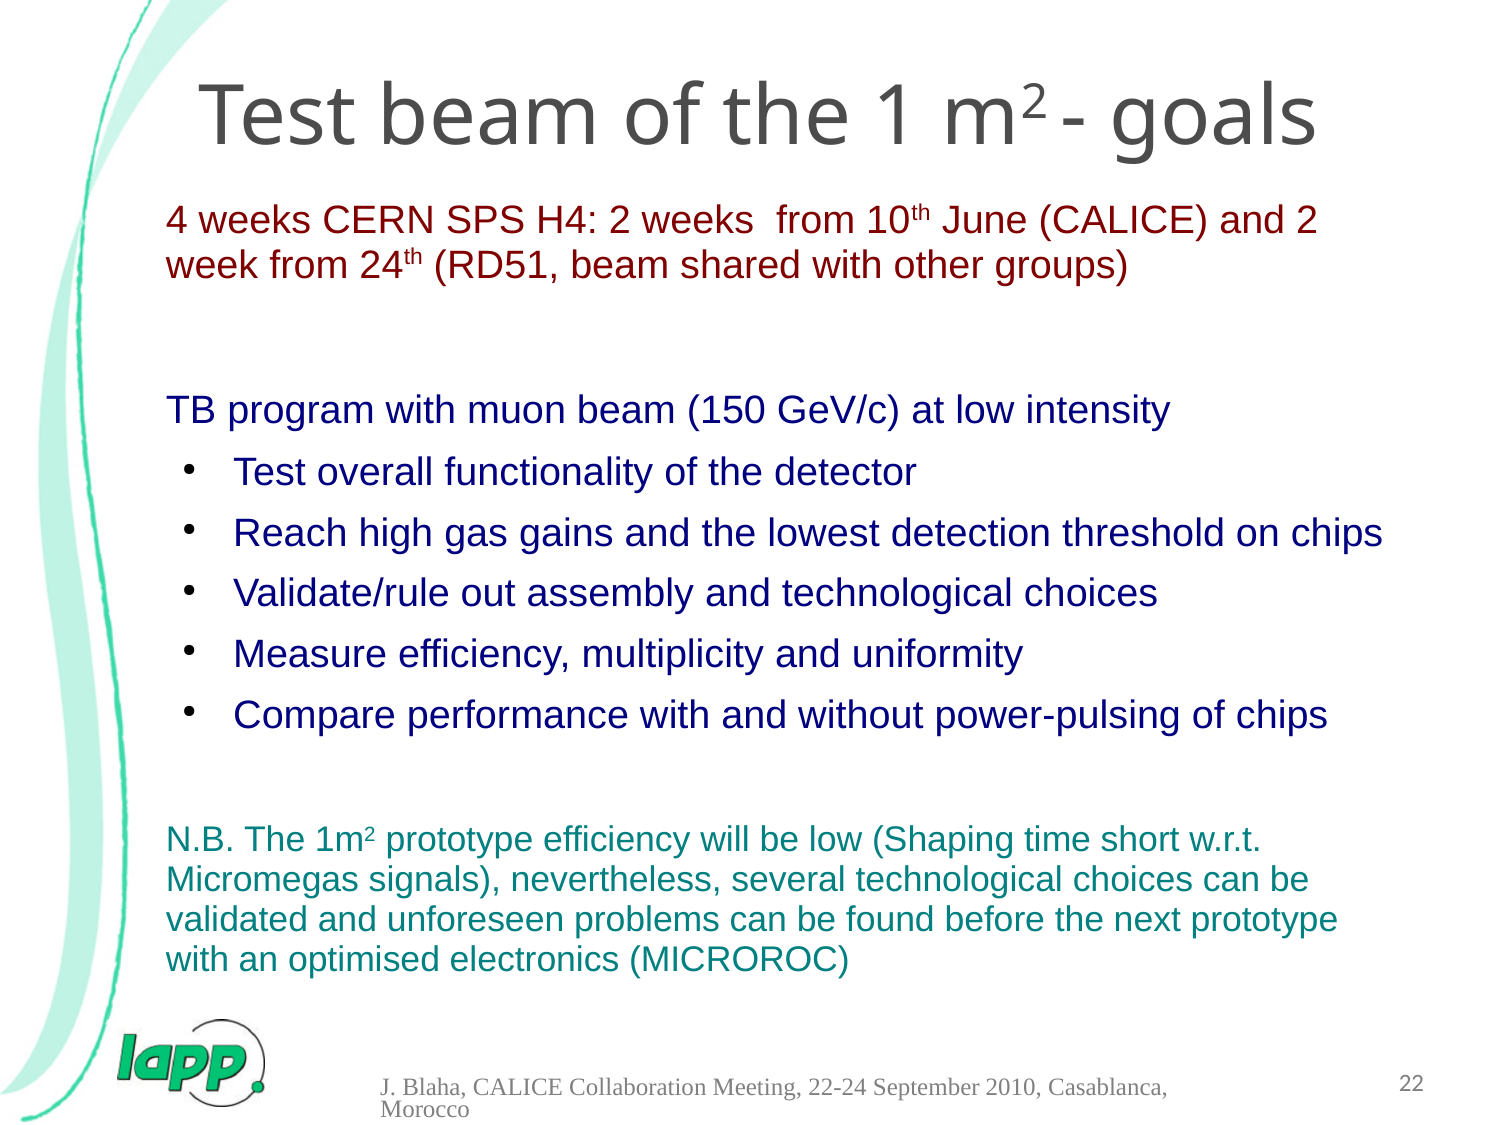

Test beam of the 1 m2 - goals
#
4 weeks CERN SPS H4: 2 weeks from 10th June (CALICE) and 2 week from 24th (RD51, beam shared with other groups)
TB program with muon beam (150 GeV/c) at low intensity
Test overall functionality of the detector
Reach high gas gains and the lowest detection threshold on chips
Validate/rule out assembly and technological choices
Measure efficiency, multiplicity and uniformity
Compare performance with and without power-pulsing of chips
N.B. The 1m2 prototype efficiency will be low (Shaping time short w.r.t. Micromegas signals), nevertheless, several technological choices can be validated and unforeseen problems can be found before the next prototype with an optimised electronics (MICROROC)
22
J. Blaha, CALICE Collaboration Meeting, 22-24 September 2010, Casablanca, Morocco